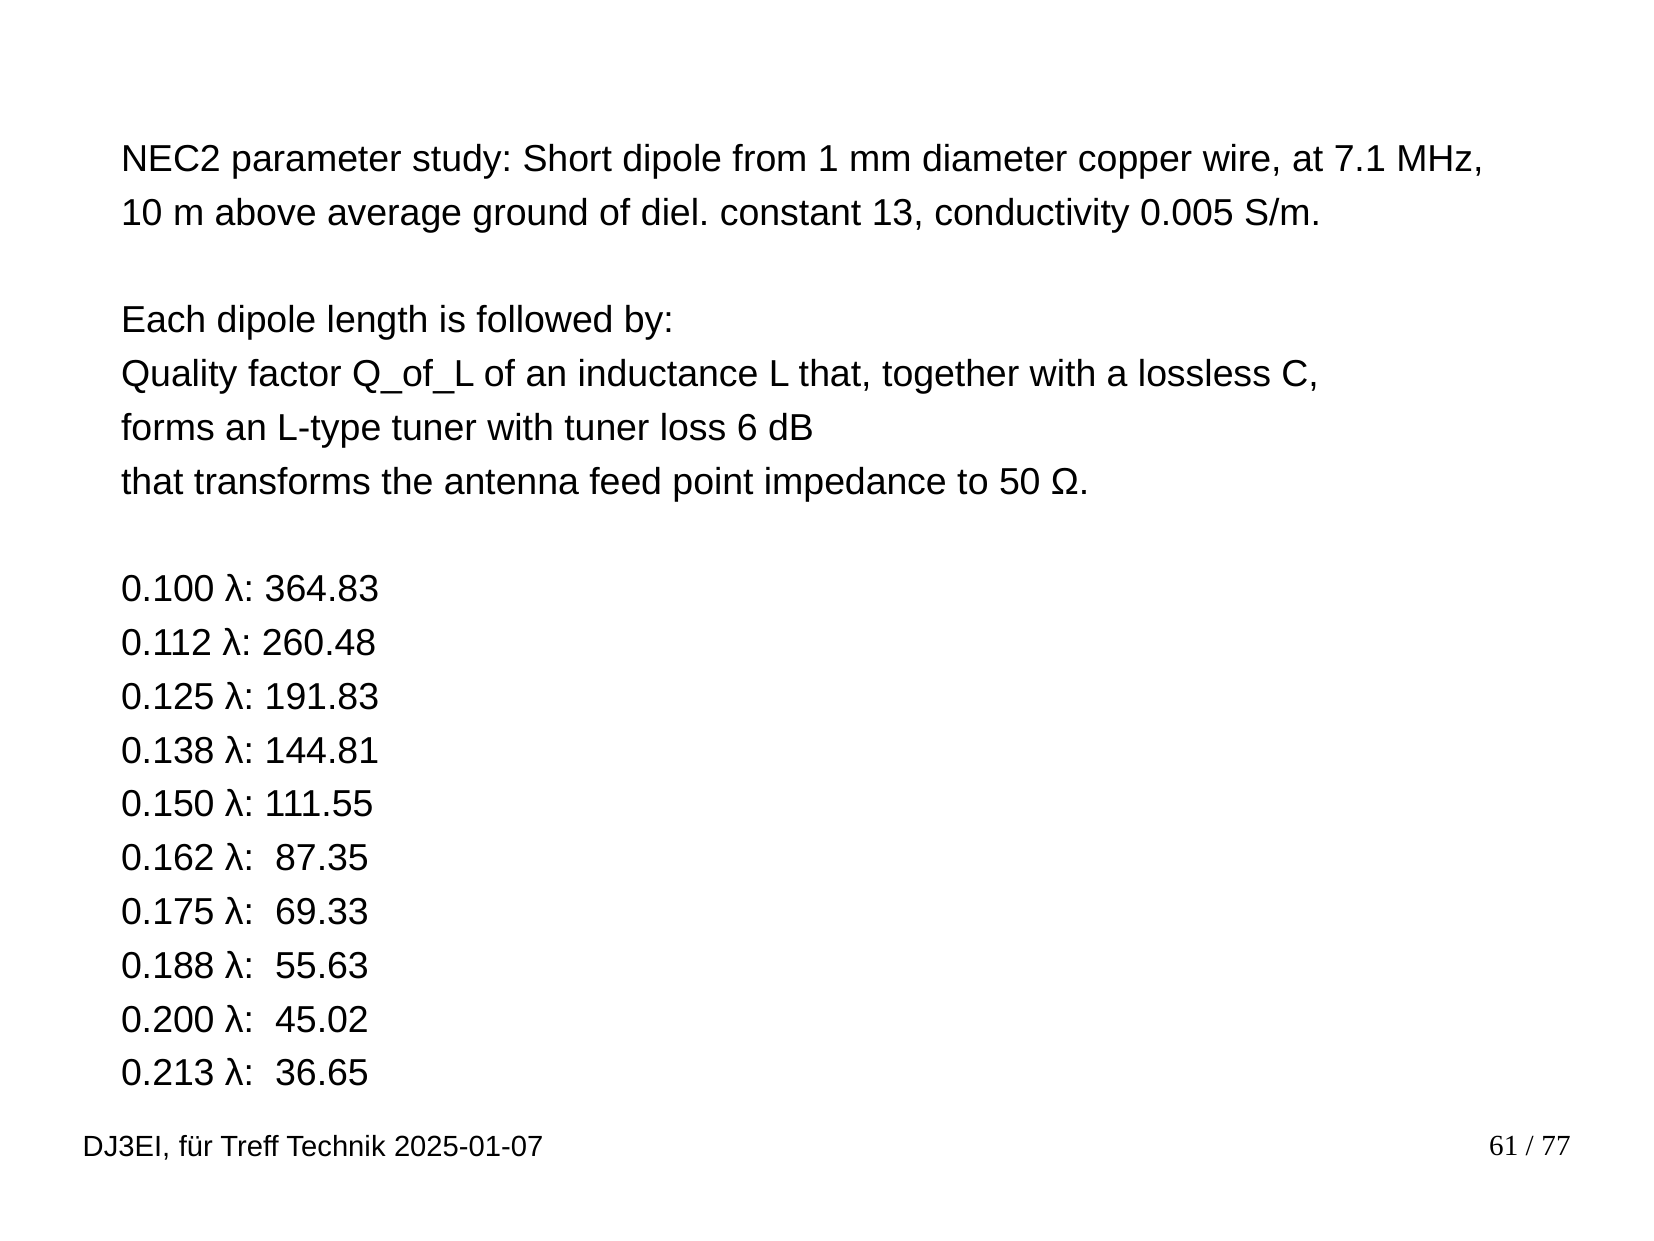

NEC2 parameter study: Short dipole from 1 mm diameter copper wire, at 7.1 MHz,
10 m above average ground of diel. constant 13, conductivity 0.005 S/m.
Each dipole length is followed by:
Quality factor Q_of_L of an inductance L that, together with a lossless C,
forms an L-type tuner with tuner loss 6 dB
that transforms the antenna feed point impedance to 50 Ω.
0.100 λ: 364.83
0.112 λ: 260.48
0.125 λ: 191.83
0.138 λ: 144.81
0.150 λ: 111.55
0.162 λ: 87.35
0.175 λ: 69.33
0.188 λ: 55.63
0.200 λ: 45.02
0.213 λ: 36.65
61